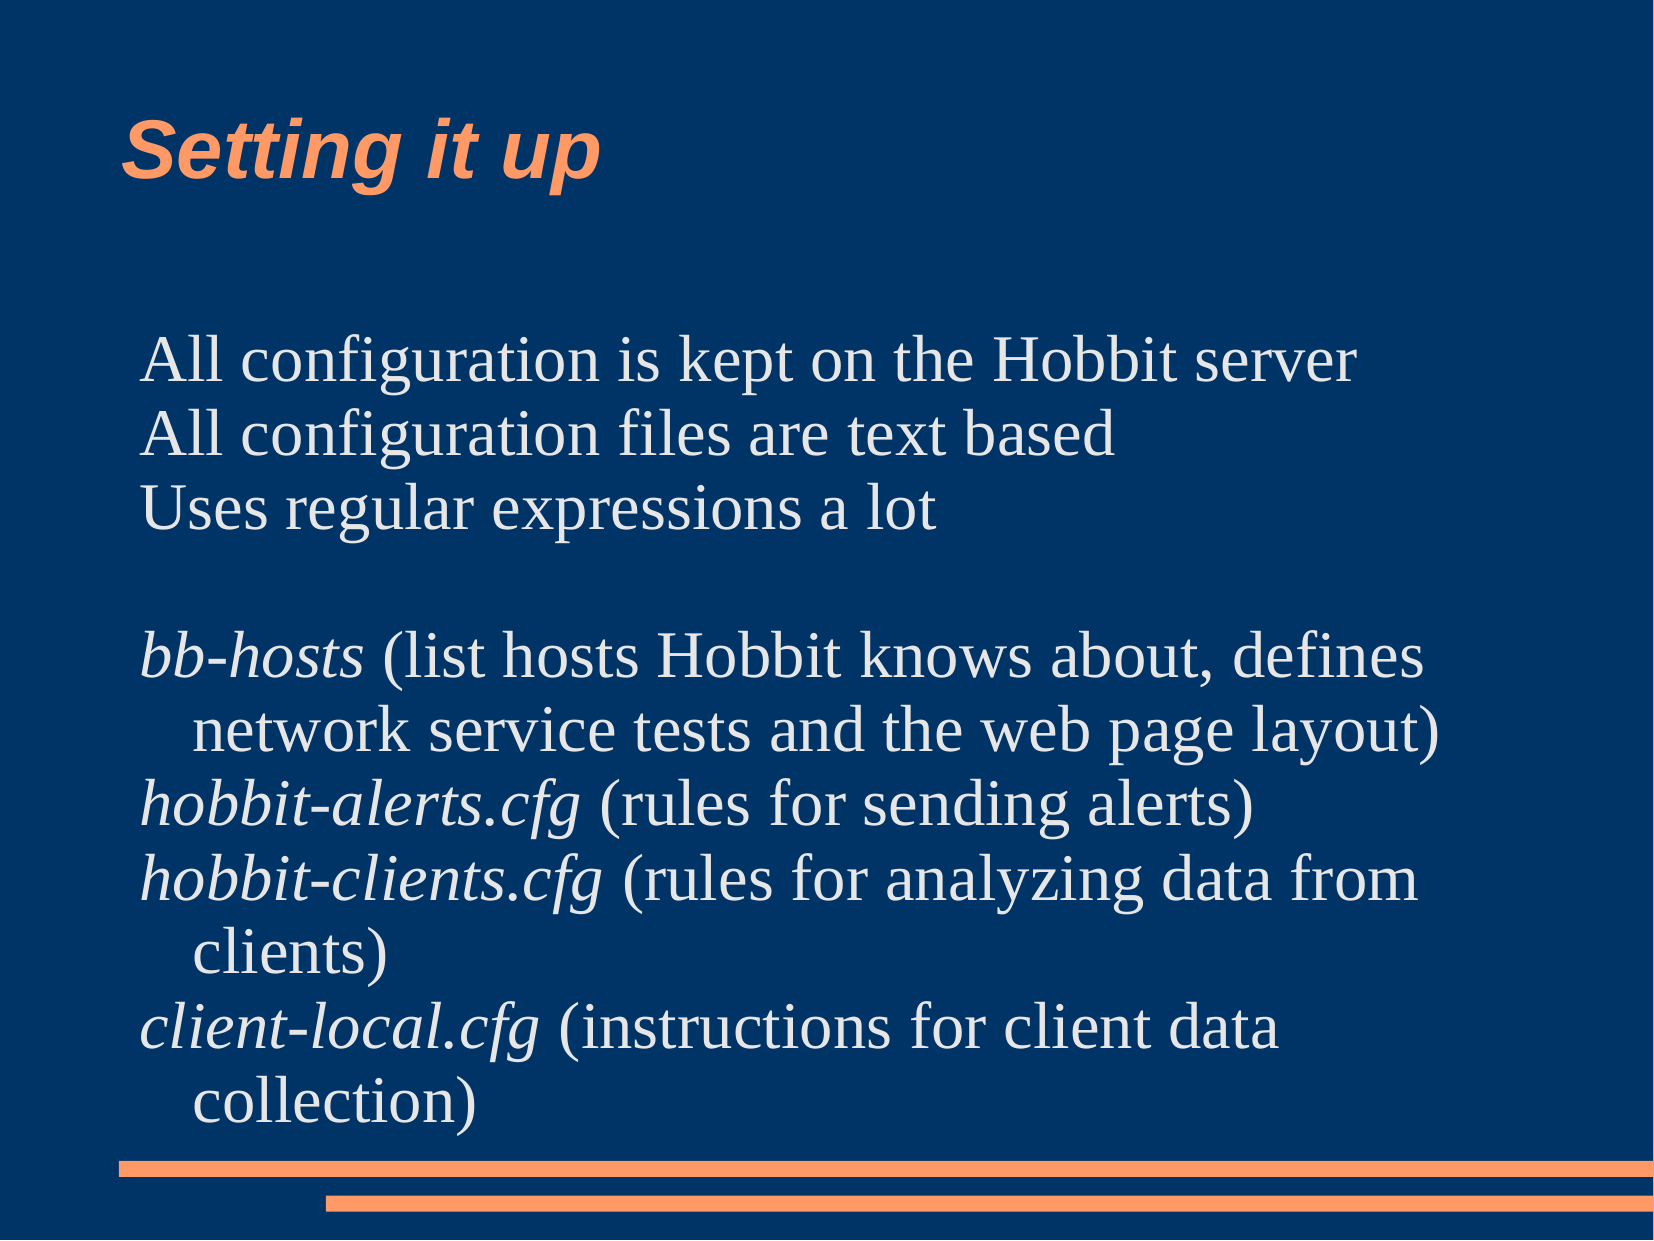

# Setting it up
All configuration is kept on the Hobbit server
All configuration files are text based
Uses regular expressions a lot
bb-hosts (list hosts Hobbit knows about, defines network service tests and the web page layout)
hobbit-alerts.cfg (rules for sending alerts)
hobbit-clients.cfg (rules for analyzing data from clients)
client-local.cfg (instructions for client data collection)